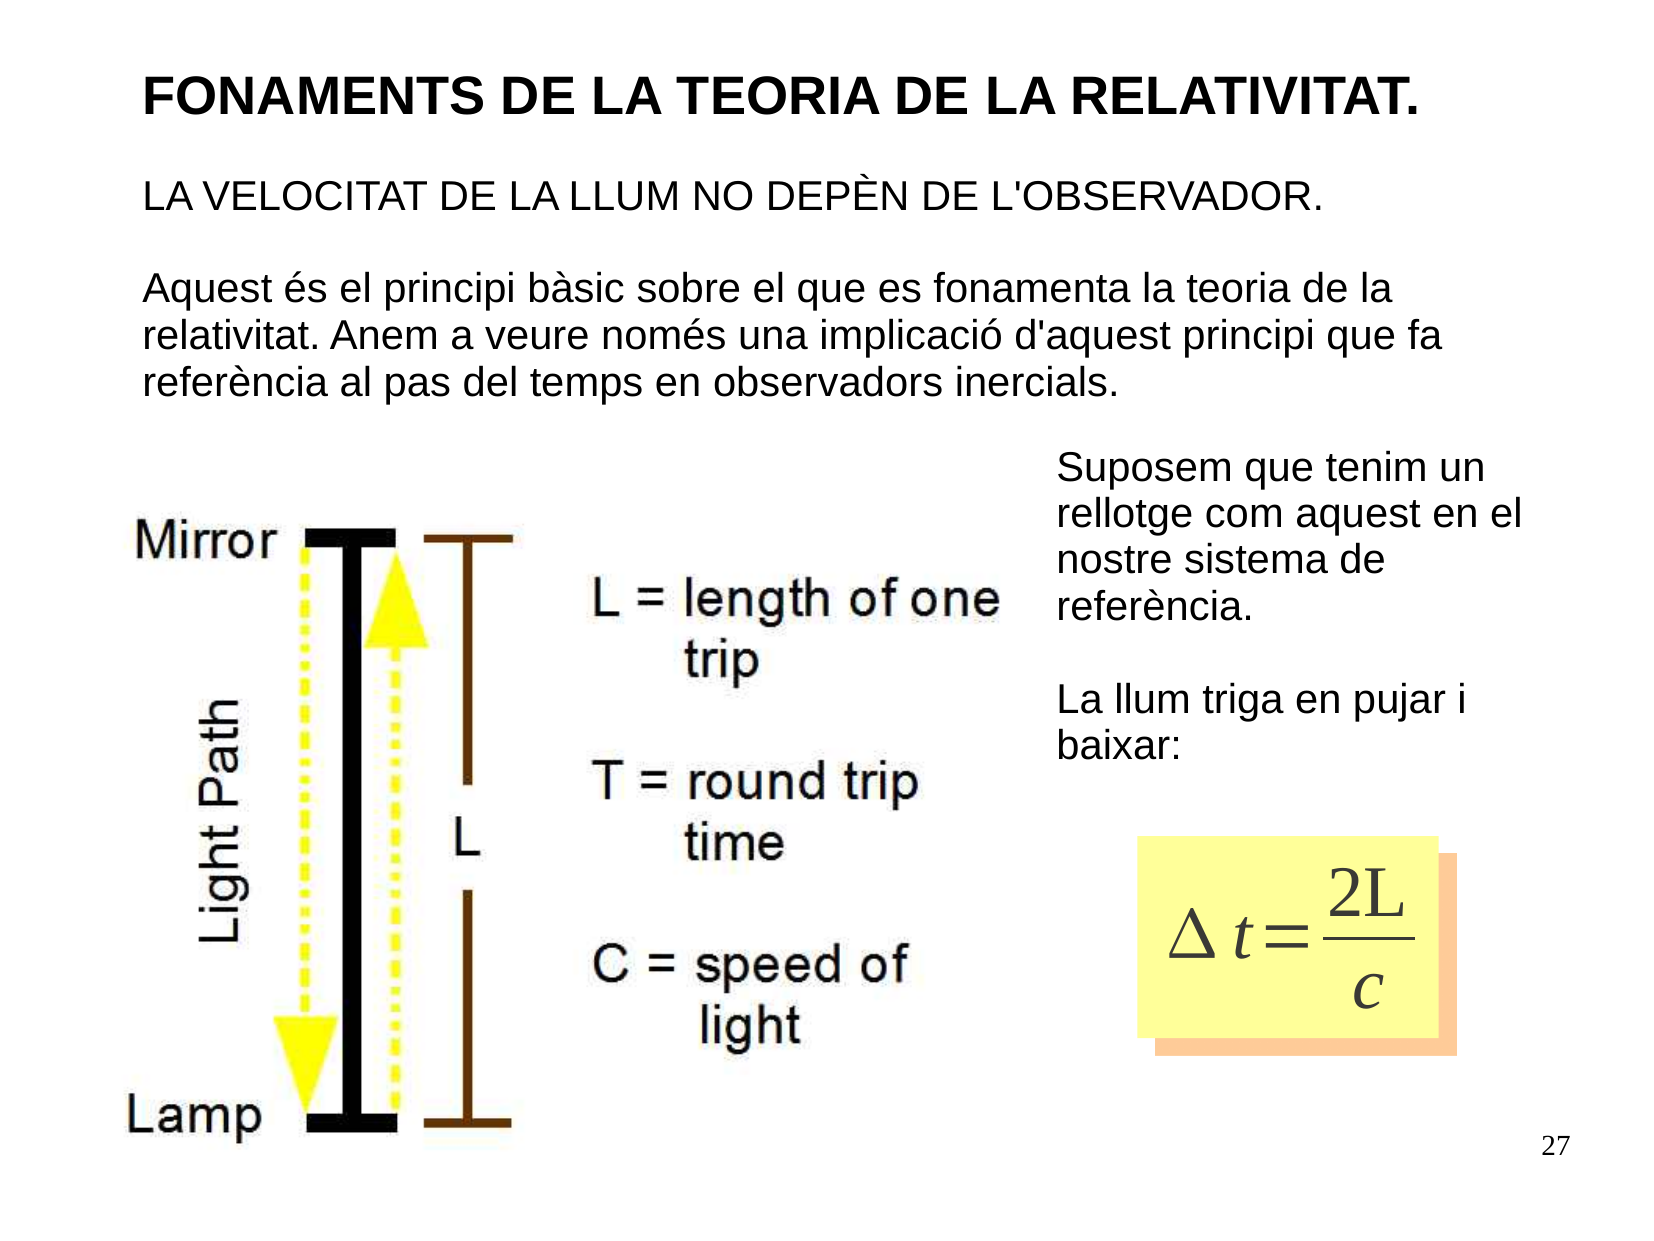

FONAMENTS DE LA TEORIA DE LA RELATIVITAT.
LA VELOCITAT DE LA LLUM NO DEPÈN DE L'OBSERVADOR.
Aquest és el principi bàsic sobre el que es fonamenta la teoria de la relativitat. Anem a veure només una implicació d'aquest principi que fa referència al pas del temps en observadors inercials.
Suposem que tenim un rellotge com aquest en el nostre sistema de referència.
La llum triga en pujar i baixar:
27